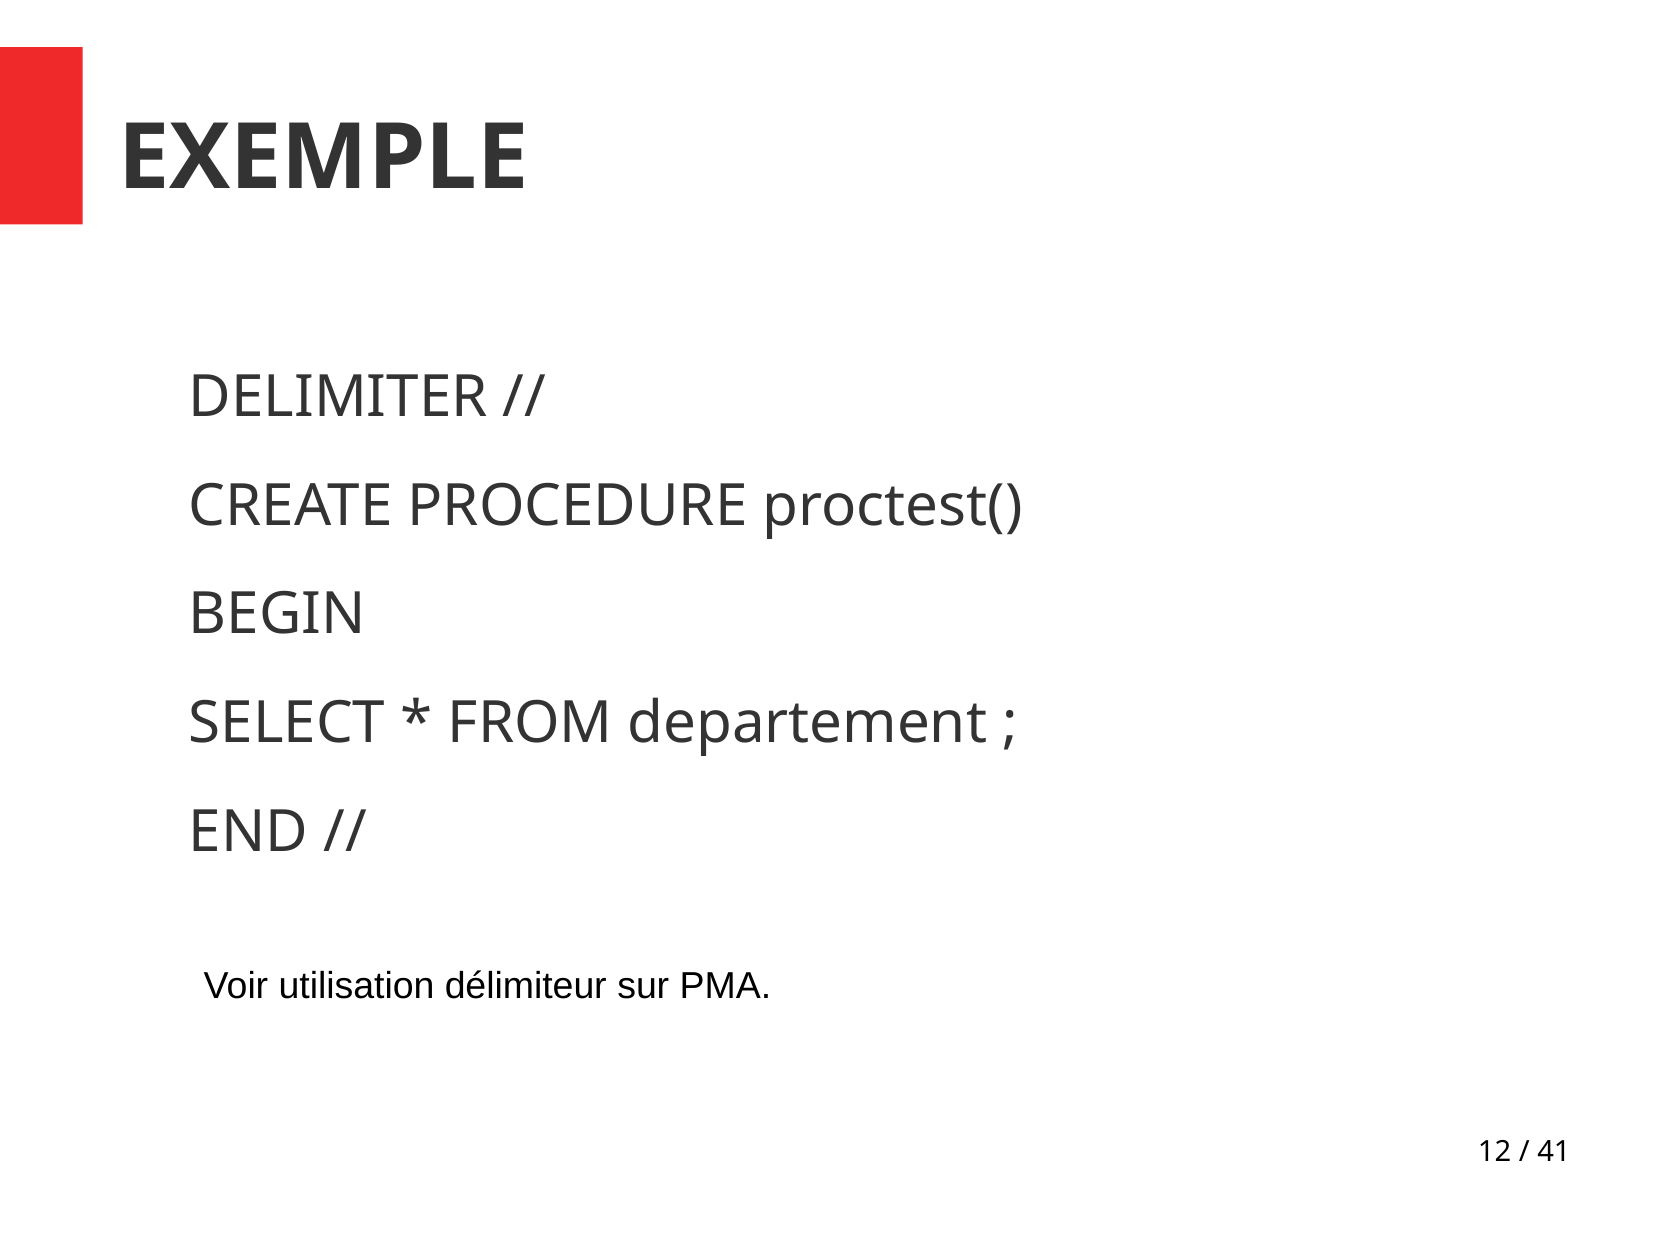

# EXEMPLE
DELIMITER //
CREATE PROCEDURE proctest()
BEGIN
SELECT * FROM departement ;
END //
Voir utilisation délimiteur sur PMA.
12